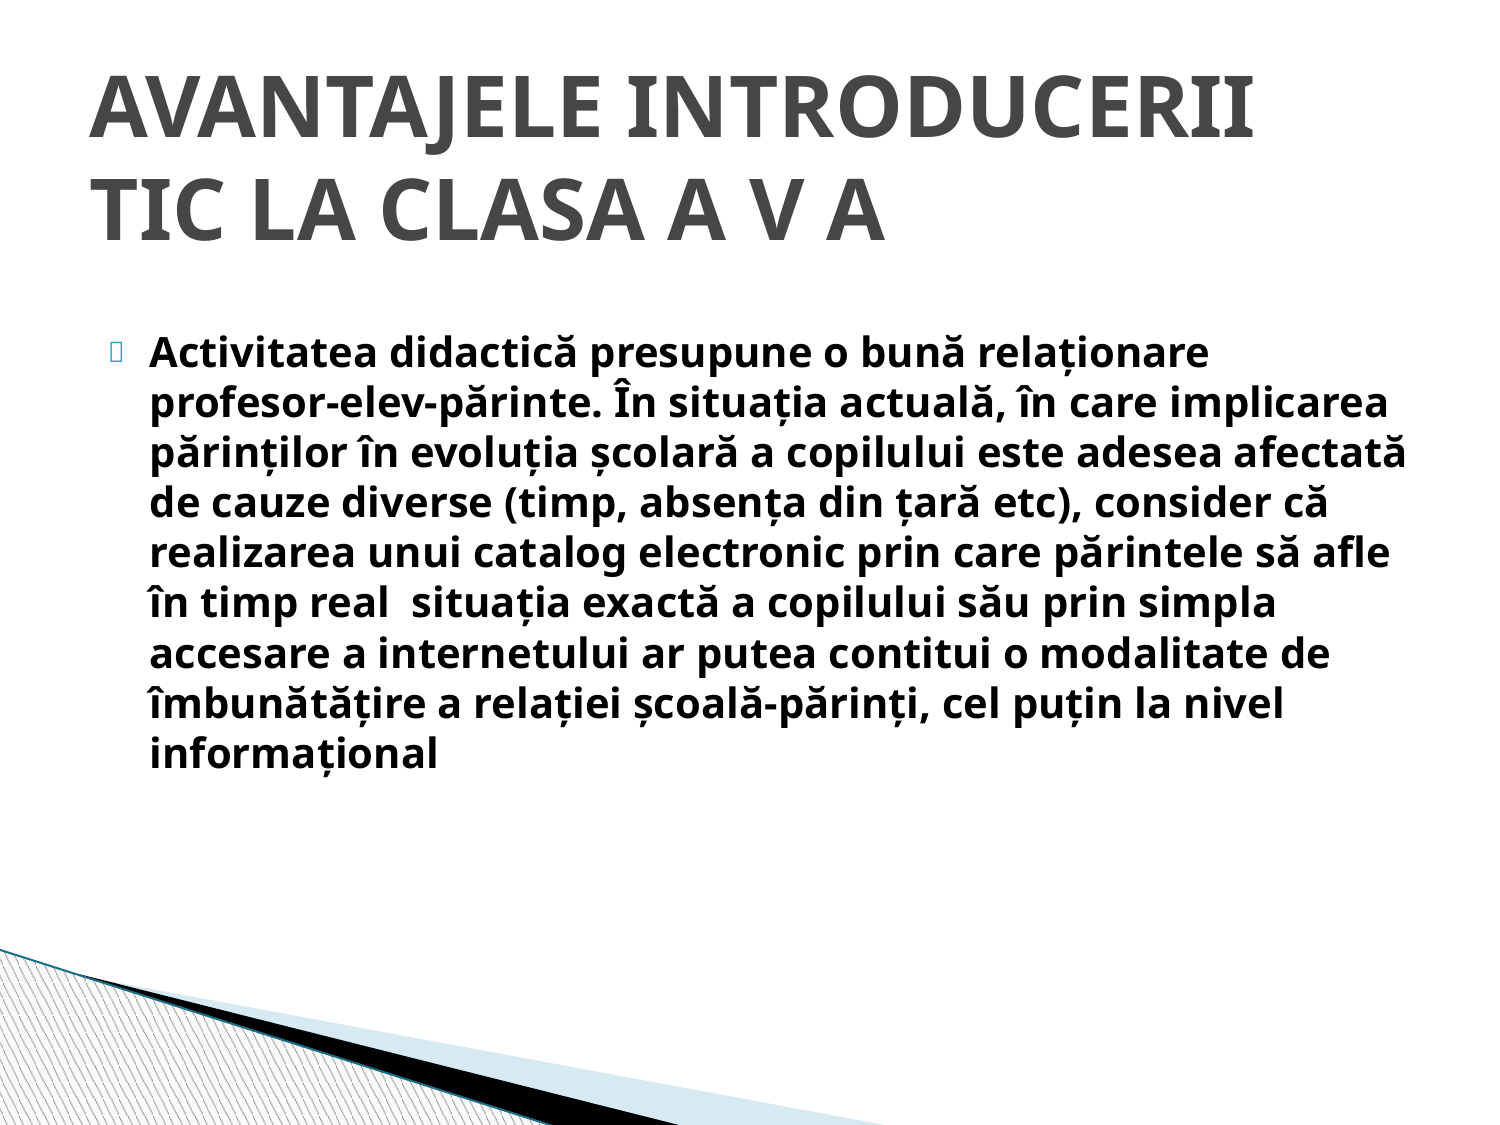

AVANTAJELE INTRODUCERII TIC LA CLASA A V A
# Activitatea didactică presupune o bună relaționare profesor-elev-părinte. În situația actuală, în care implicarea părinților în evoluția școlară a copilului este adesea afectată de cauze diverse (timp, absența din țară etc), consider că realizarea unui catalog electronic prin care părintele să afle în timp real  situația exactă a copilului său prin simpla accesare a internetului ar putea contitui o modalitate de îmbunătățire a relației școală-părinți, cel puțin la nivel informațional